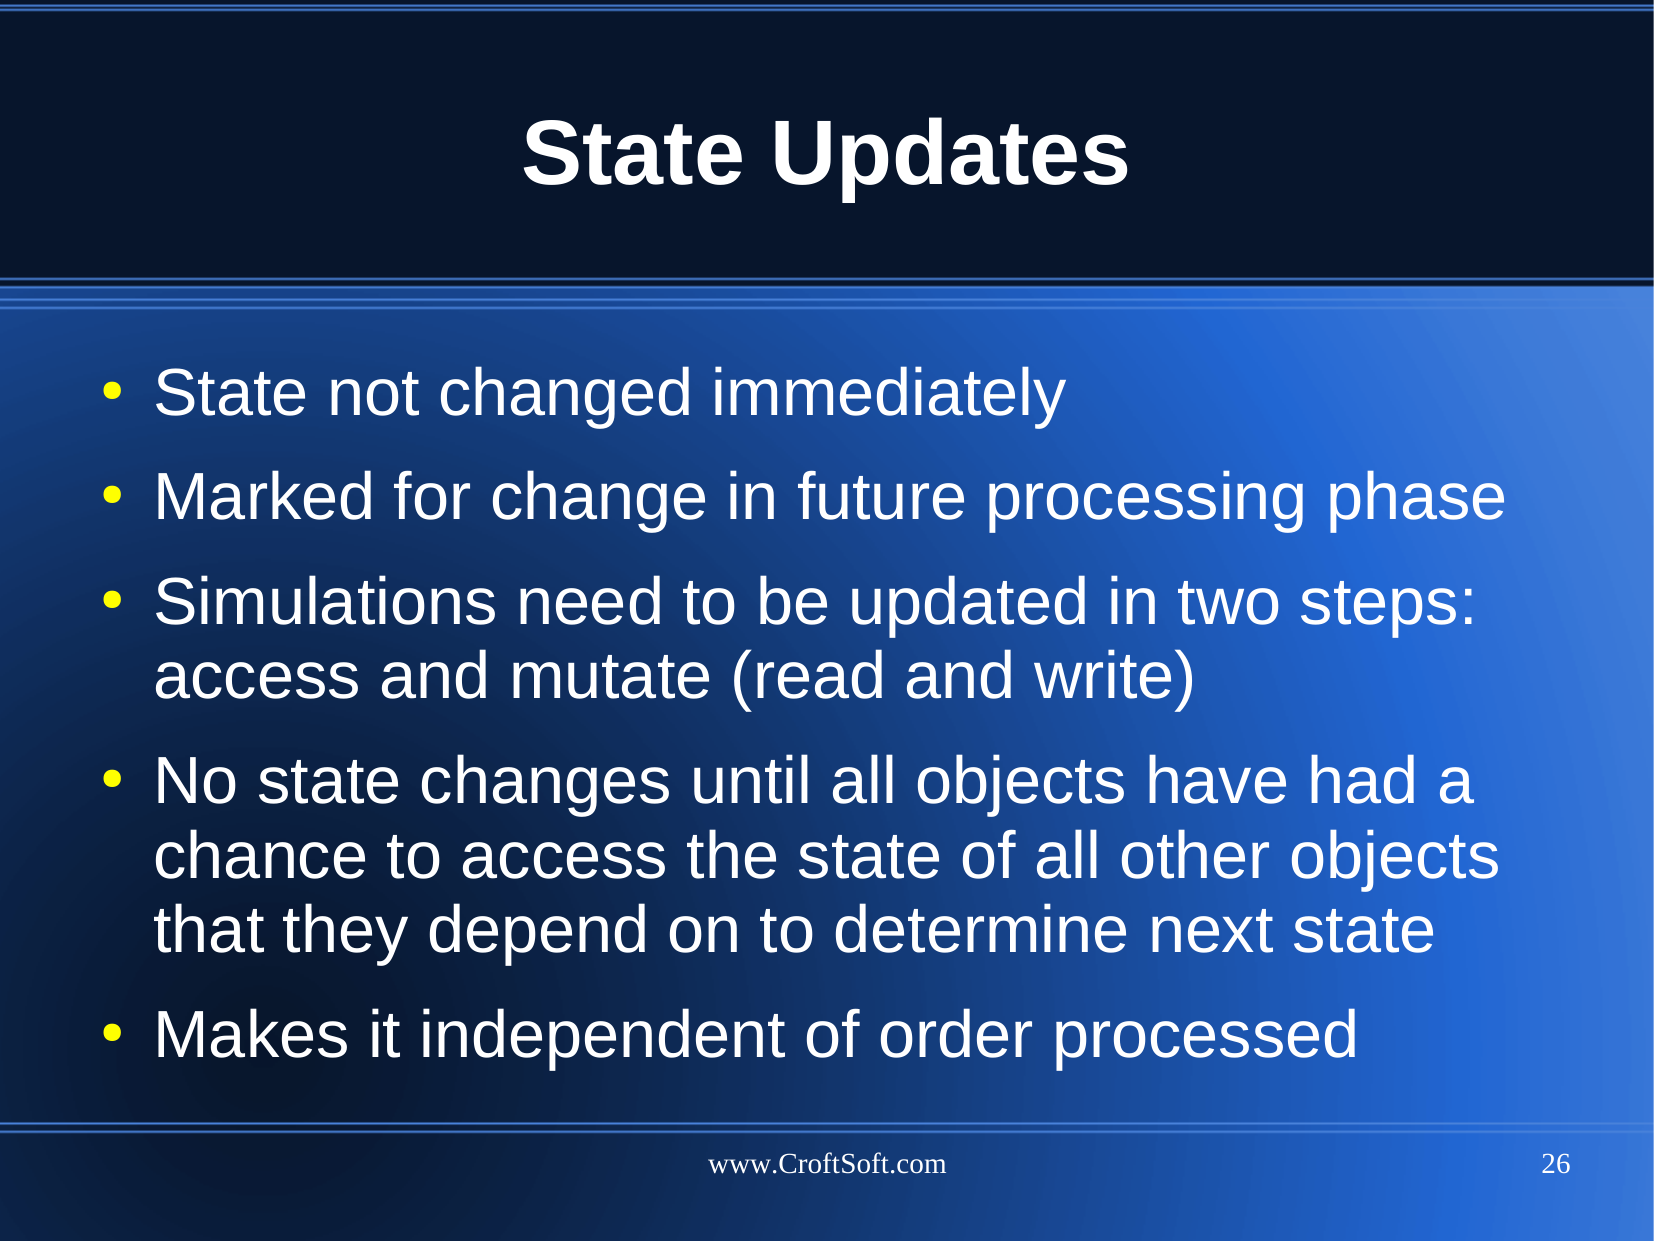

# State Updates
State not changed immediately
Marked for change in future processing phase
Simulations need to be updated in two steps: access and mutate (read and write)
No state changes until all objects have had a chance to access the state of all other objects that they depend on to determine next state
Makes it independent of order processed
www.CroftSoft.com
26